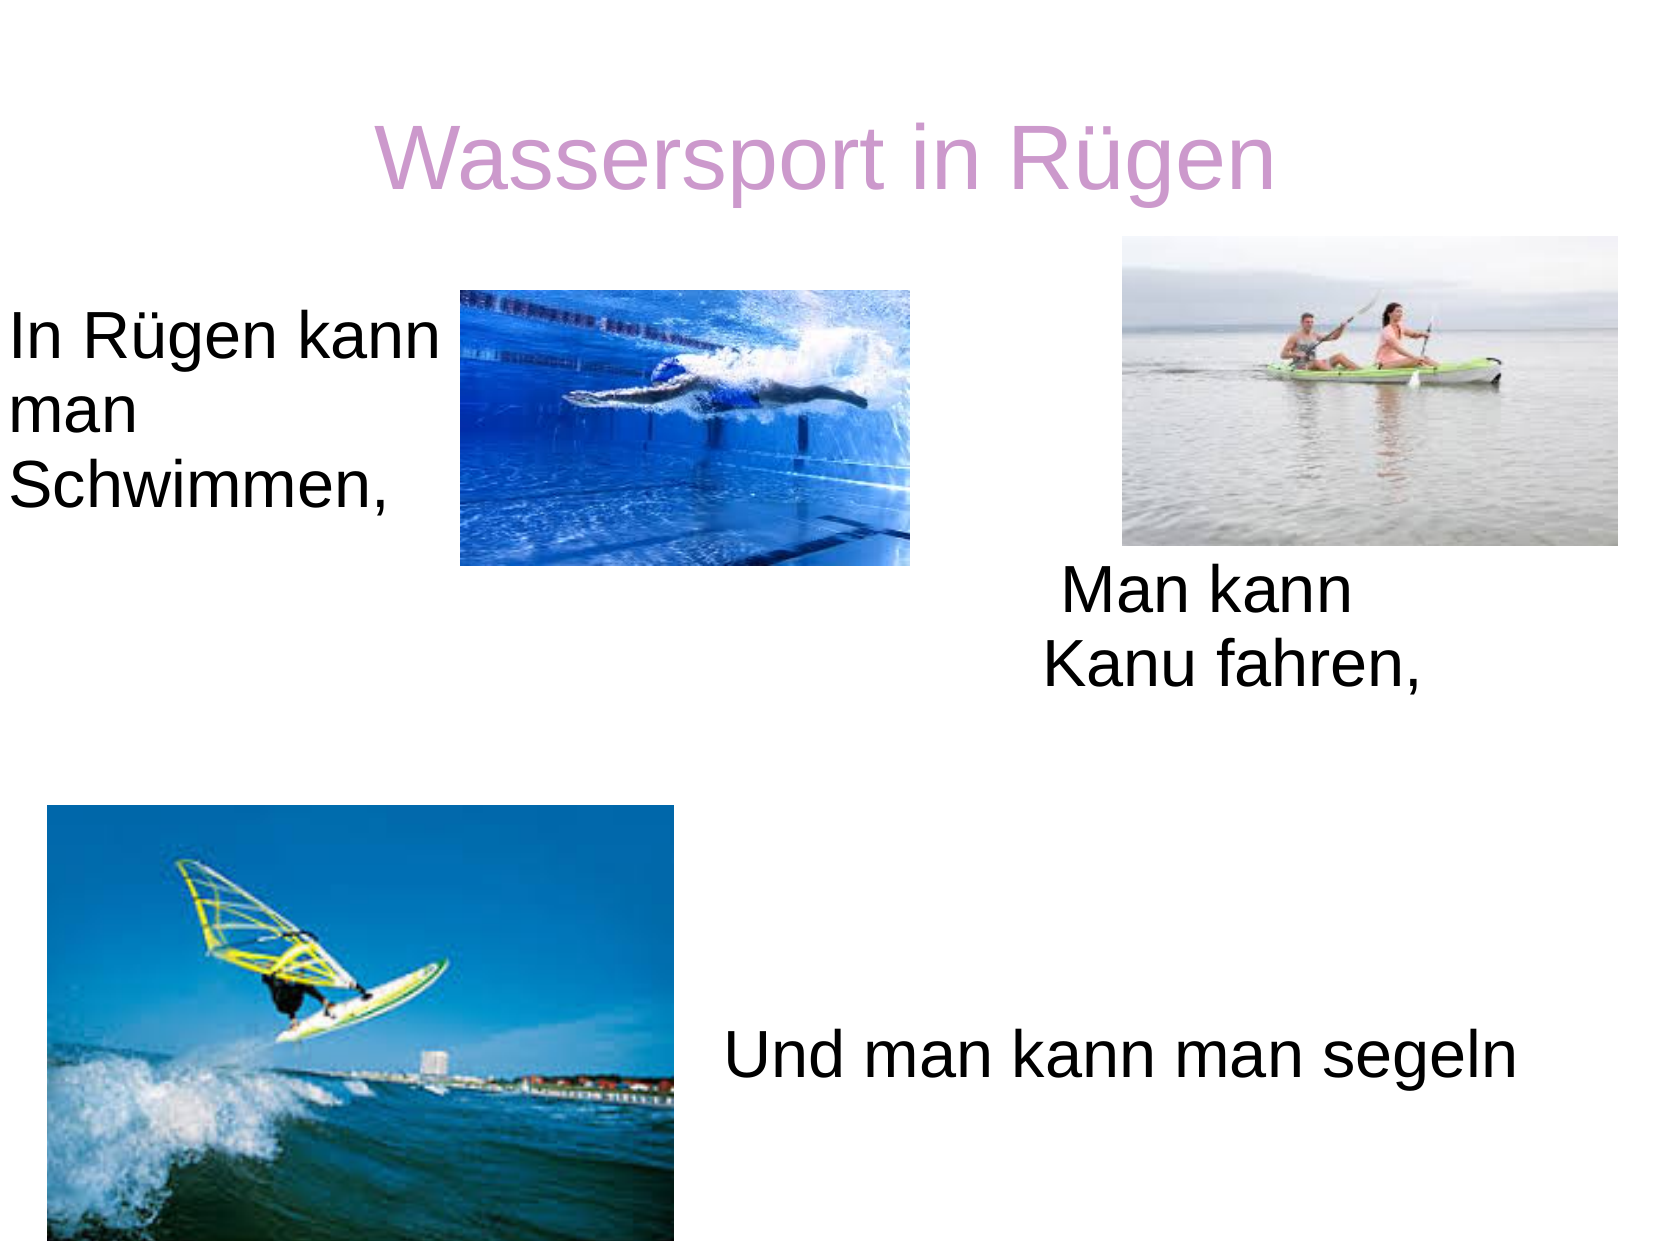

# Wassersport in Rügen
In Rügen kann
man
Schwimmen,
 Man kann
Kanu fahren,
Und man kann man segeln